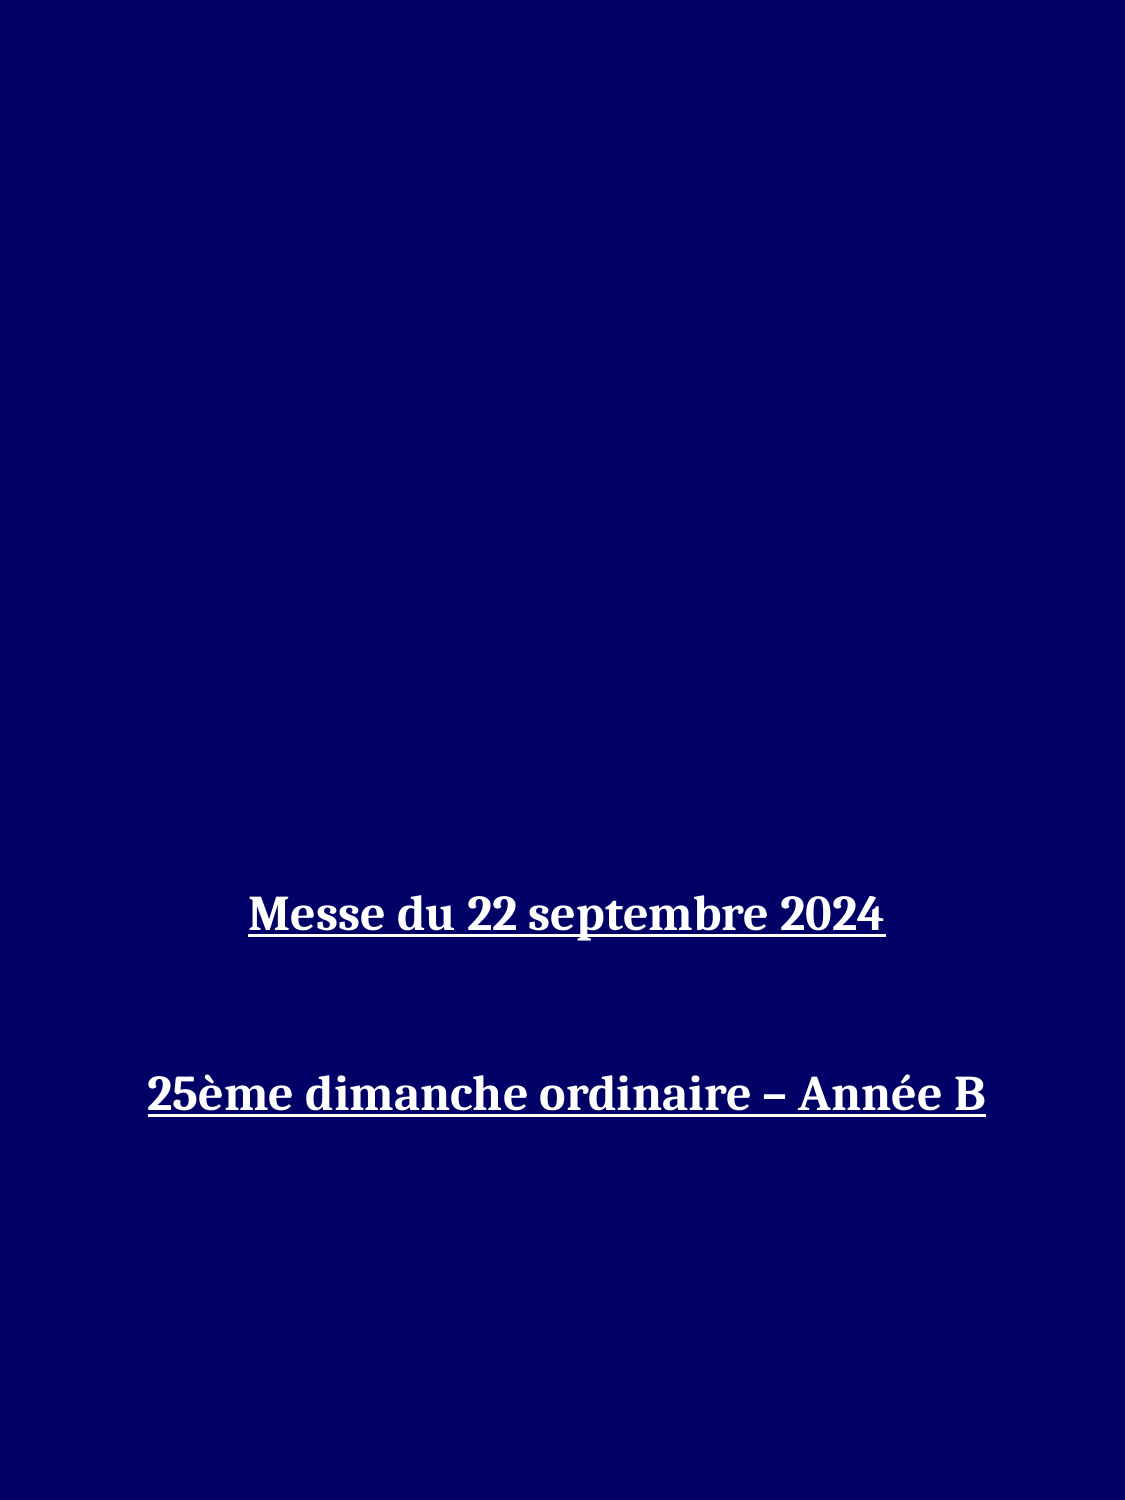

Messe du 22 septembre 2024
25ème dimanche ordinaire – Année B